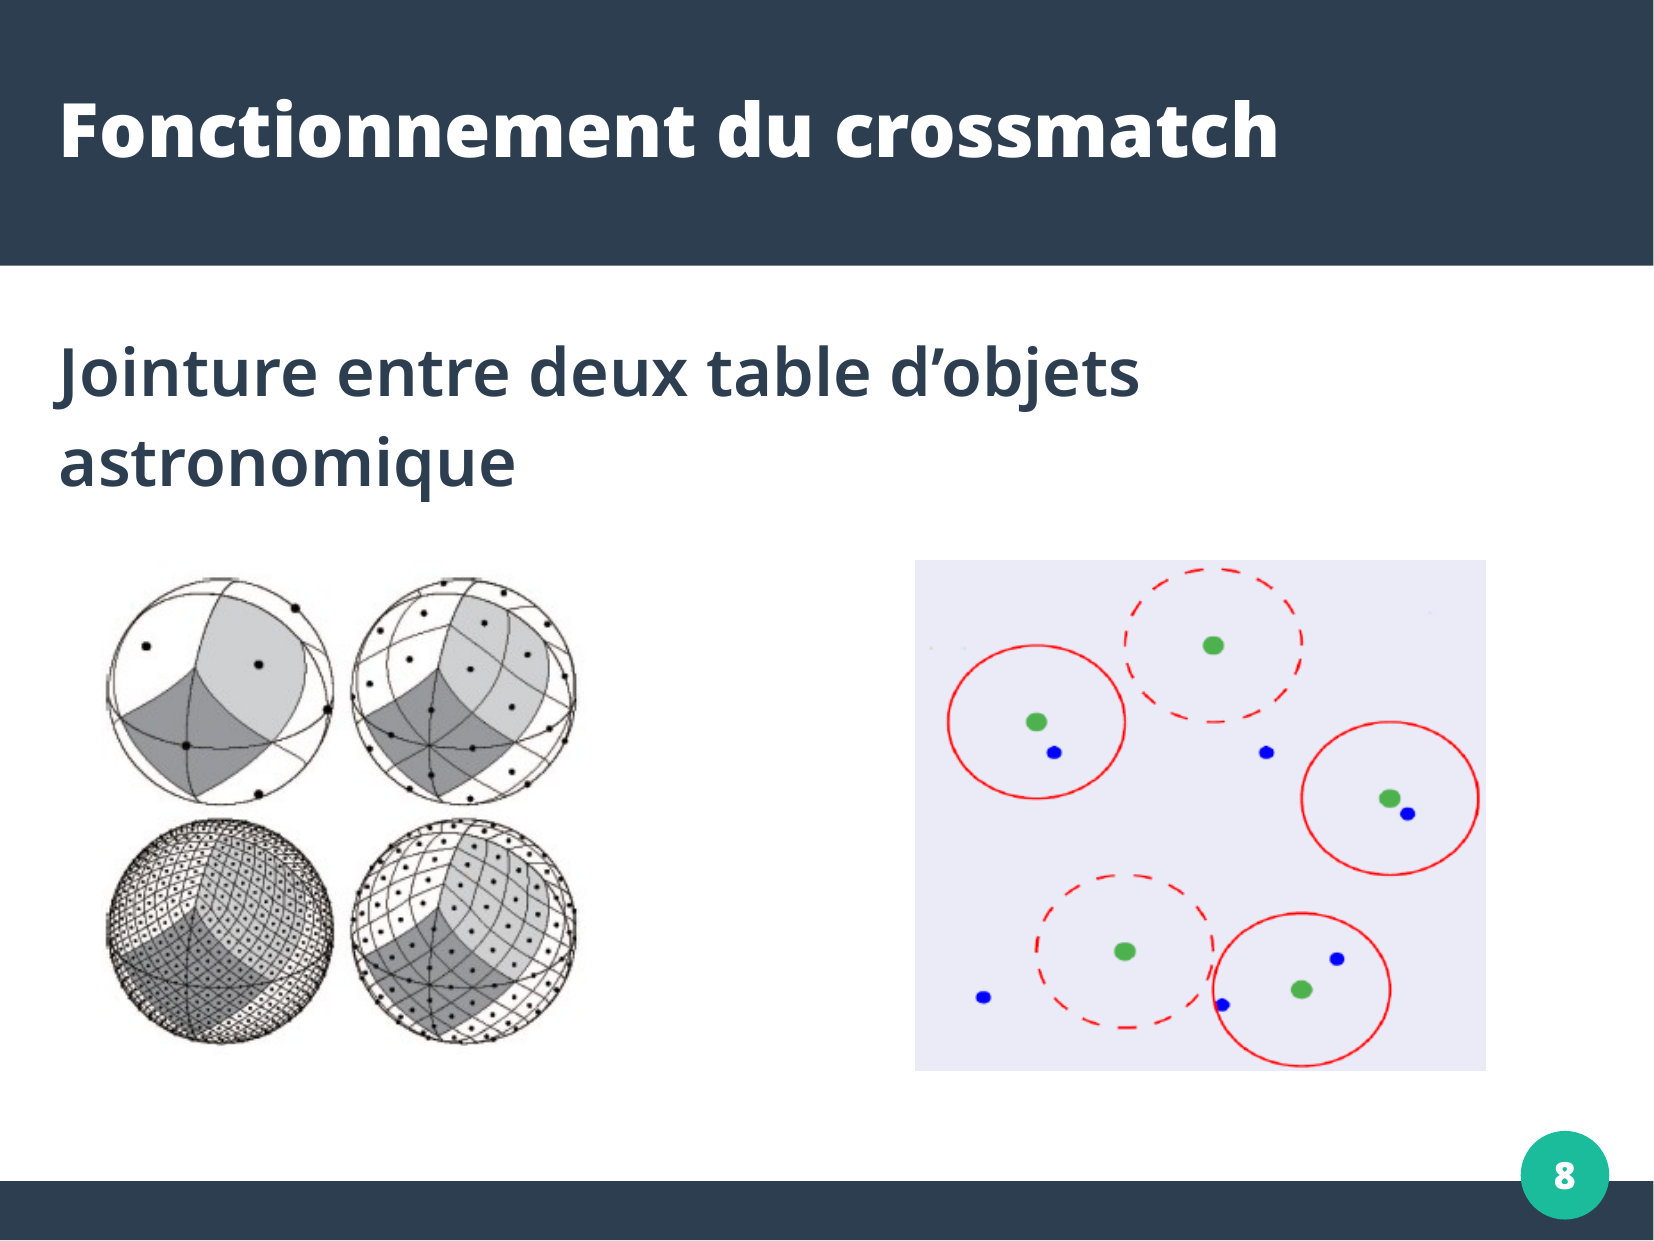

# Fonctionnement du crossmatch
Jointure entre deux table d’objets astronomique
8